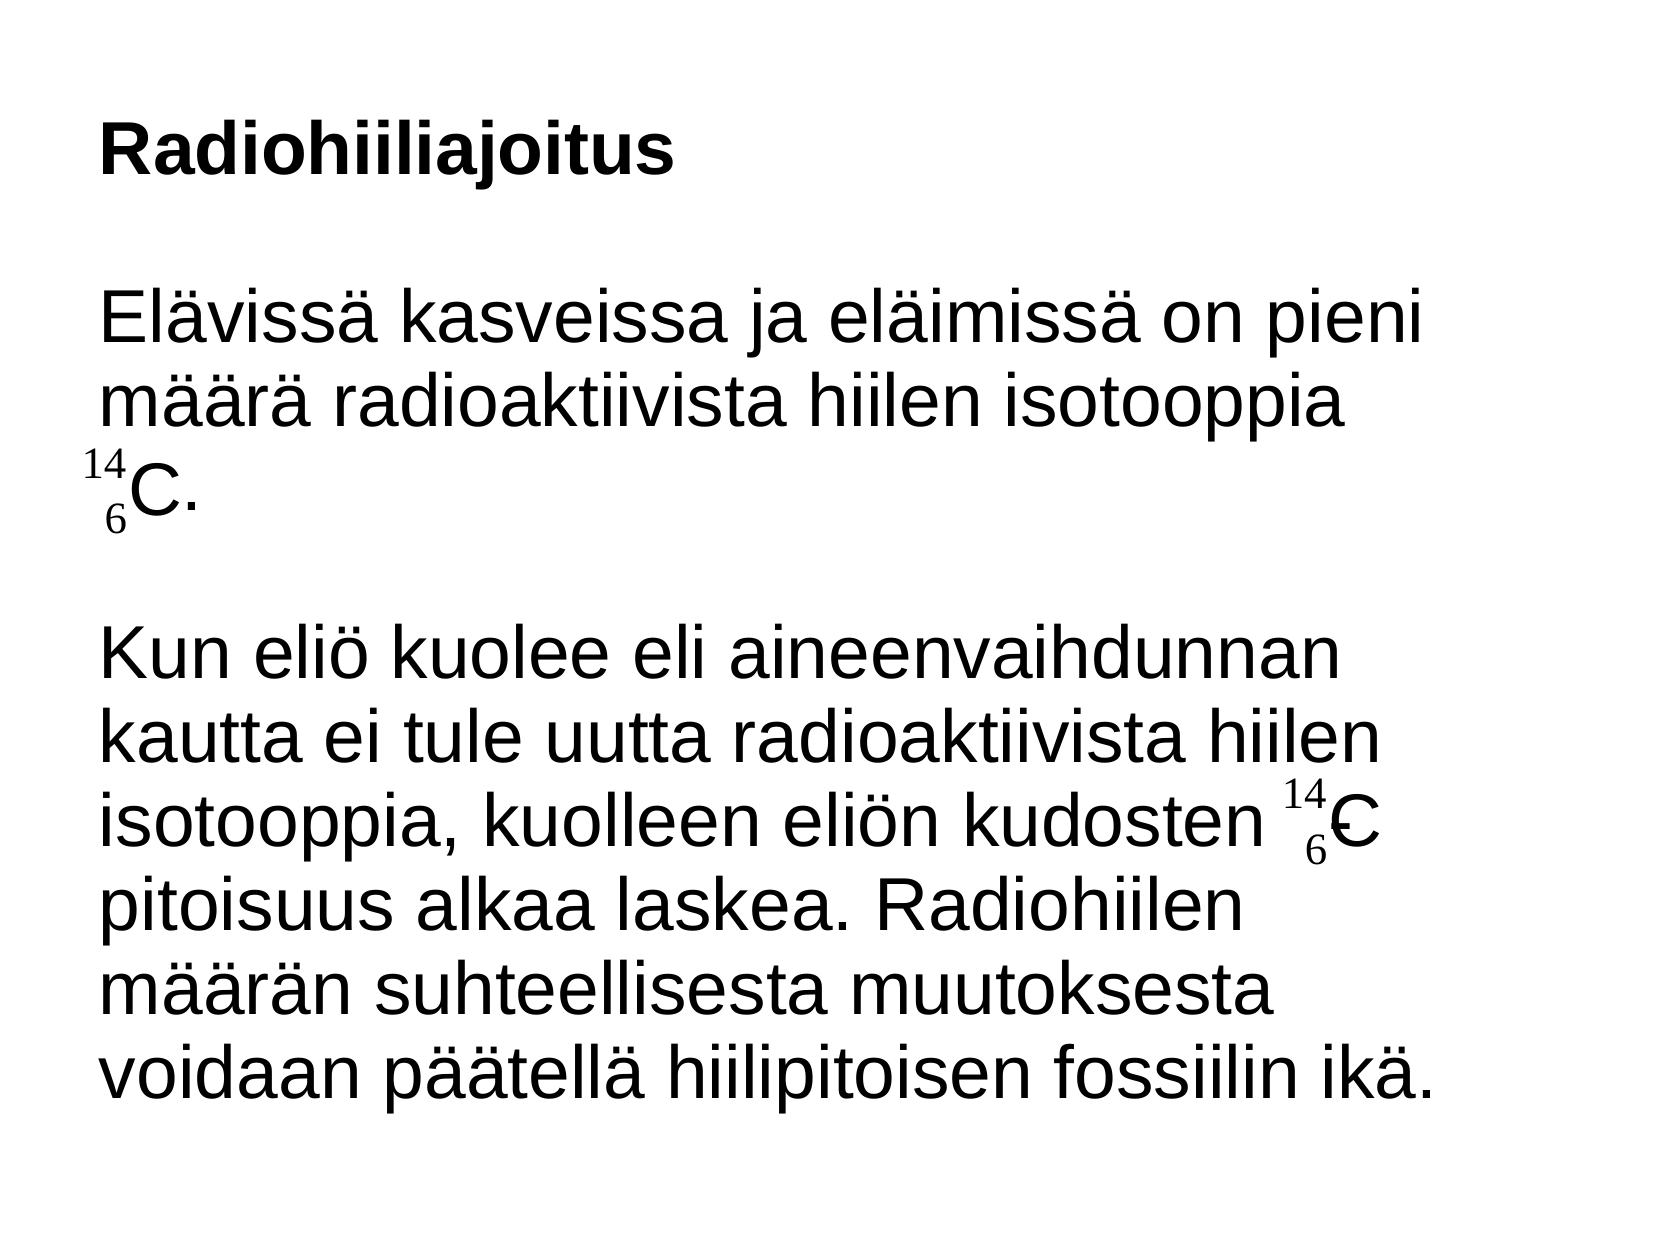

Radiohiiliajoitus
Elävissä kasveissa ja eläimissä on pieni määrä radioaktiivista hiilen isotooppia .
Kun eliö kuolee eli aineenvaihdunnan kautta ei tule uutta radioaktiivista hiilen isotooppia, kuolleen eliön kudosten -pitoisuus alkaa laskea. Radiohiilen määrän suhteellisesta muutoksesta voidaan päätellä hiilipitoisen fossiilin ikä.